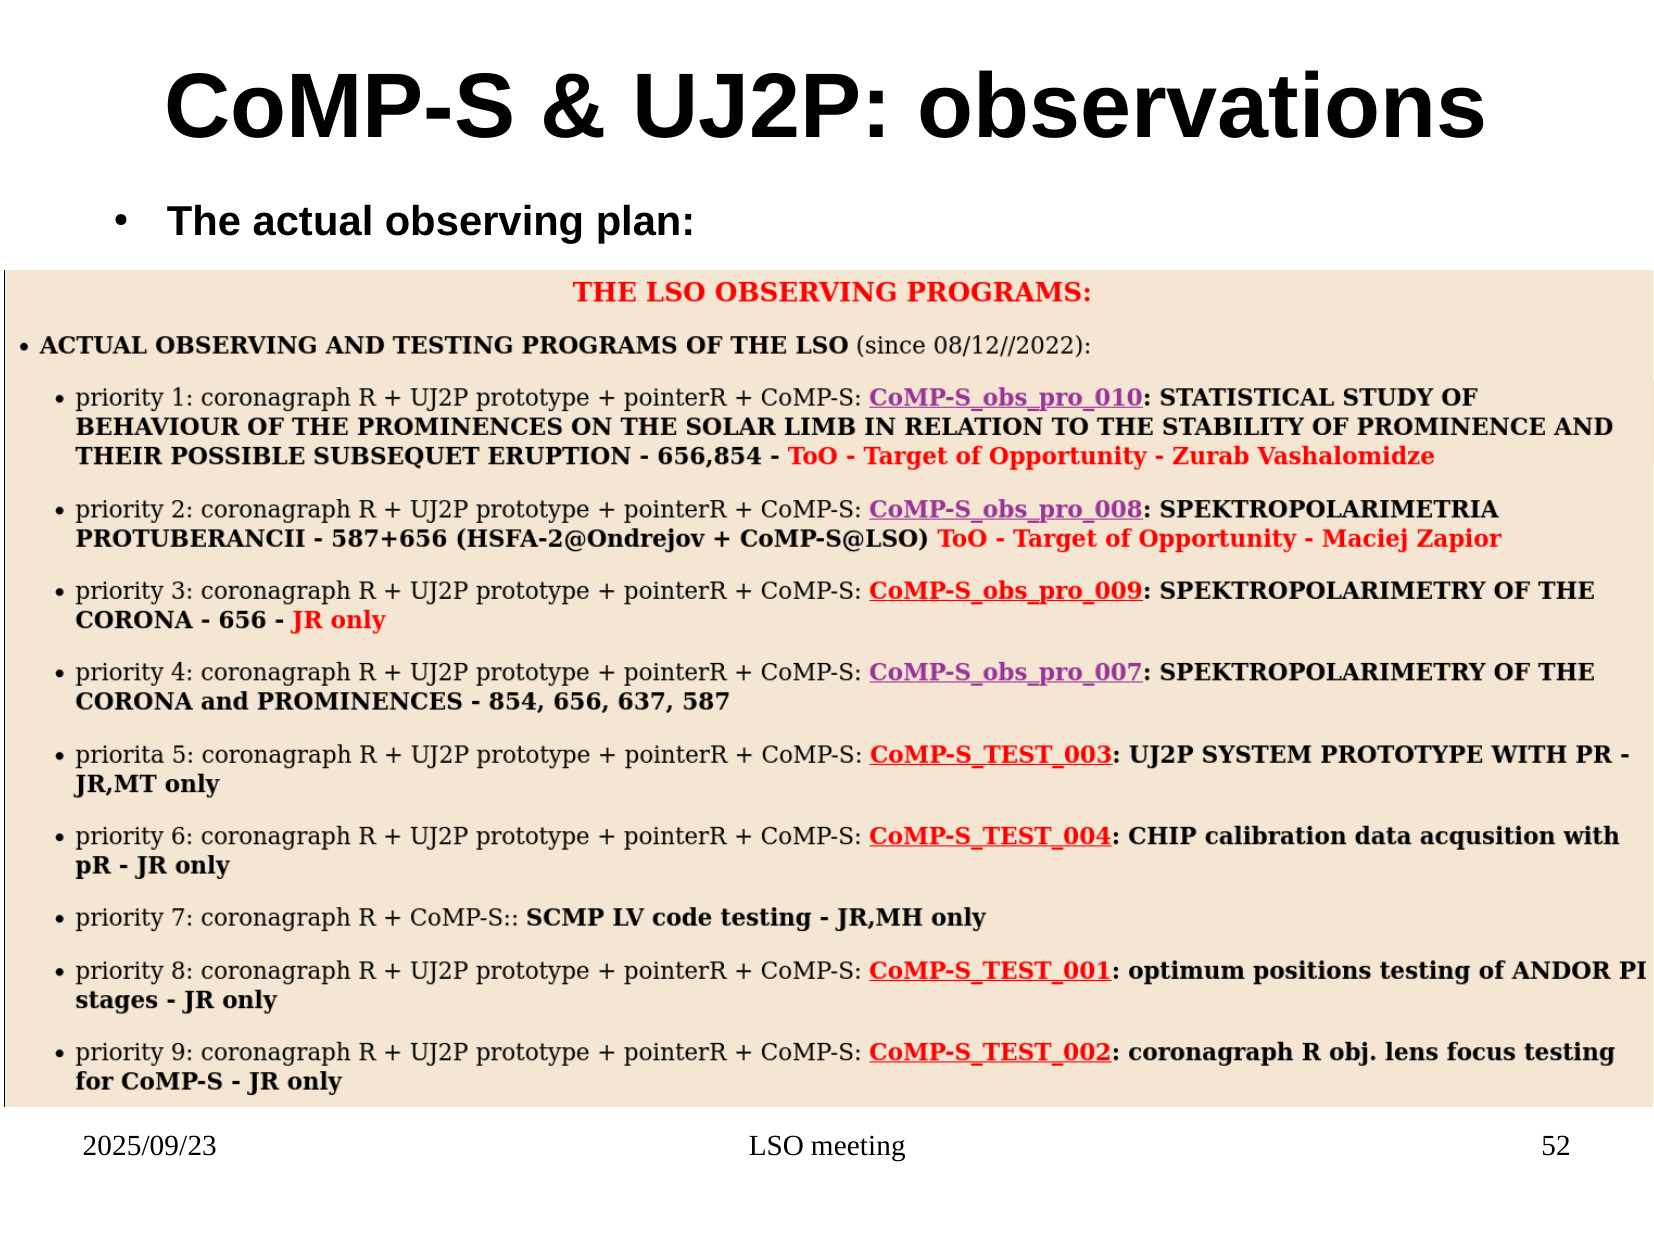

# CoMP-S & UJ2P: observations
The actual observing plan:
2025/09/23
LSO meeting
52